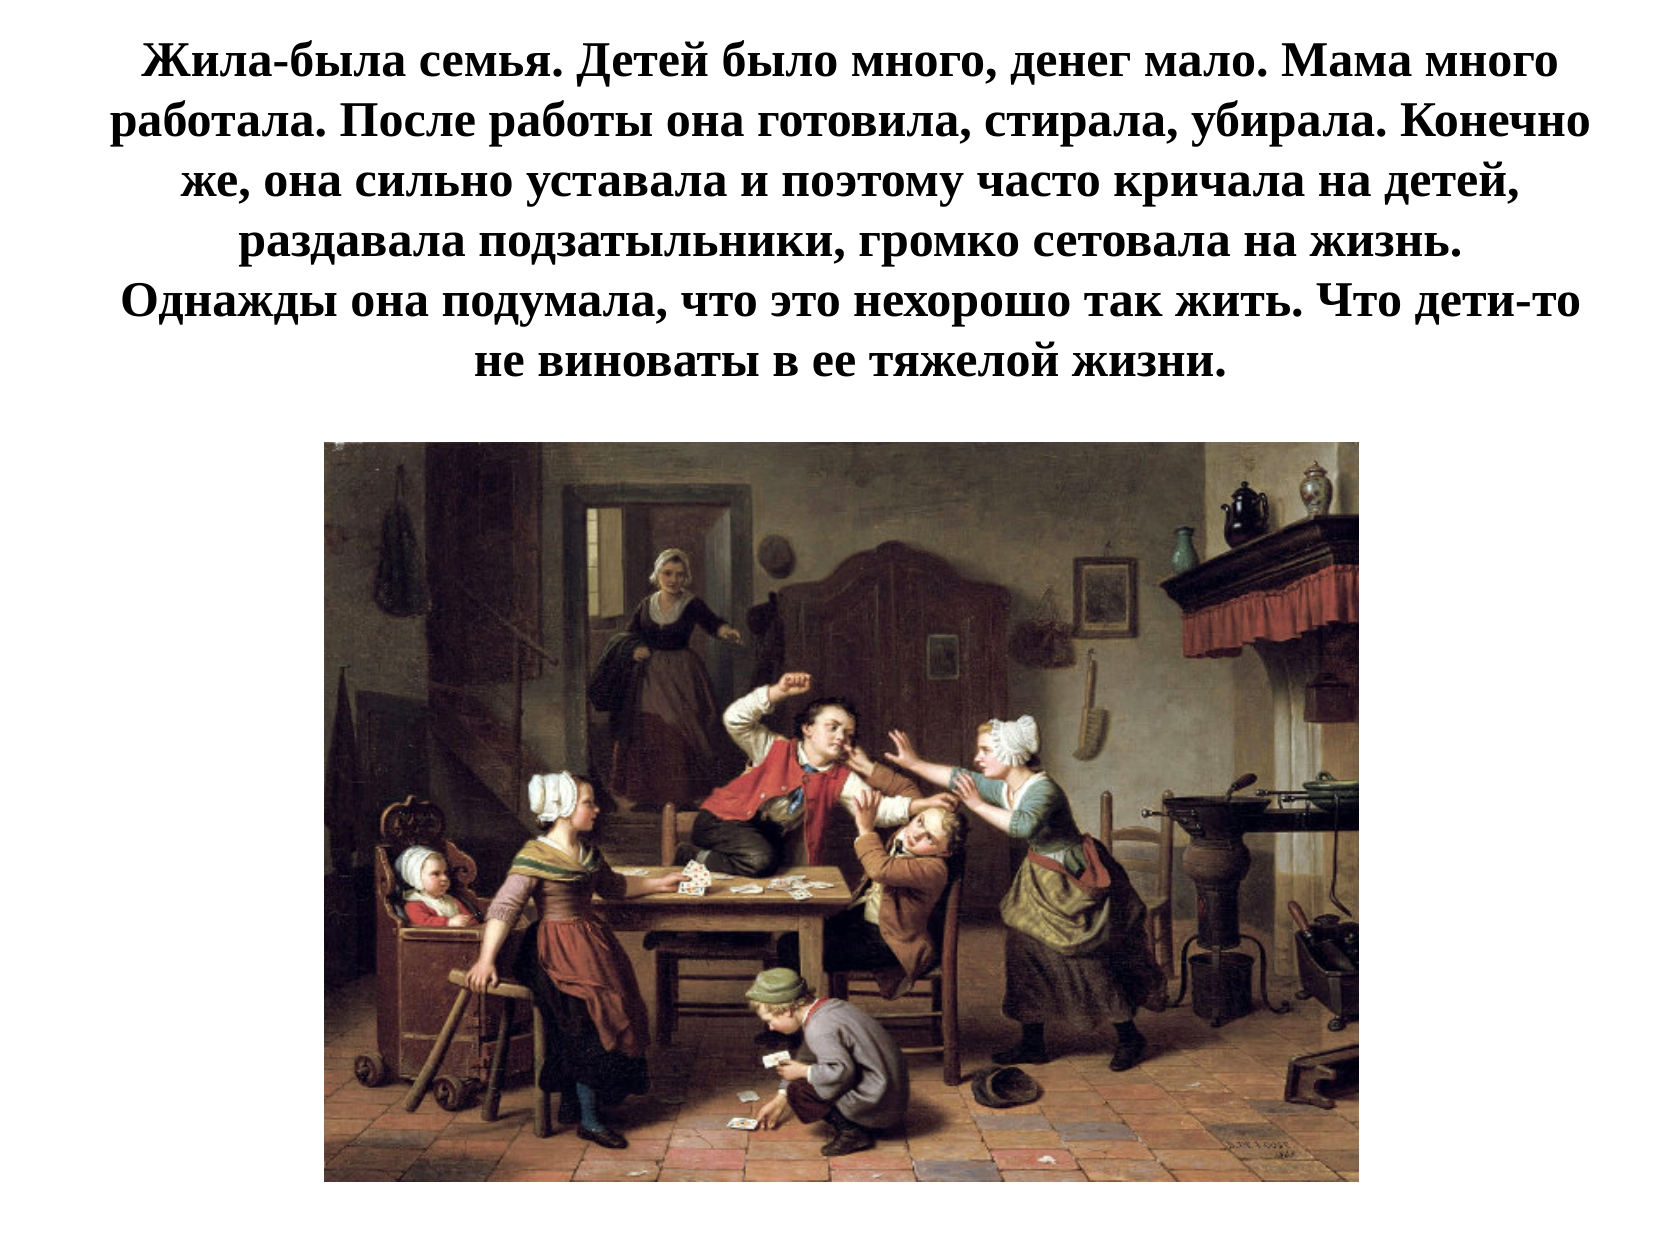

# Жила-была семья. Детей было много, денег мало. Мама много работала. После работы она готовила, стирала, убирала. Конечно же, она сильно уставала и поэтому часто кричала на детей, раздавала подзатыльники, громко сетовала на жизнь. Однажды она подумала, что это нехорошо так жить. Что дети-то не виноваты в ее тяжелой жизни.